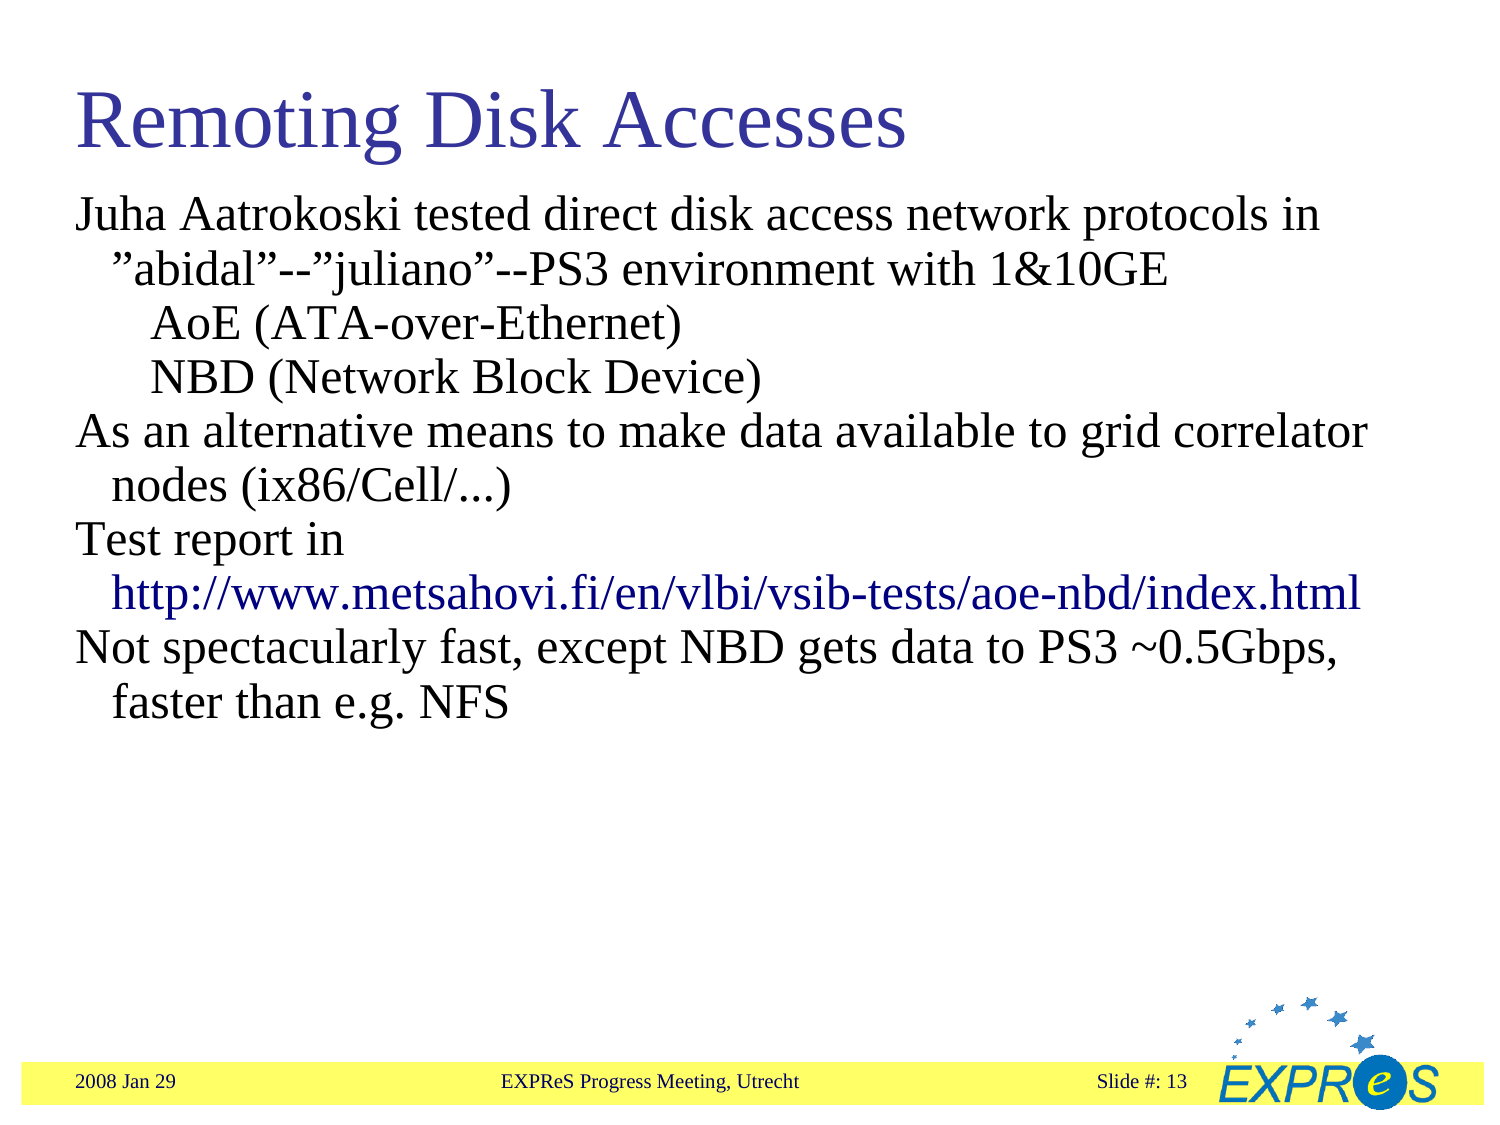

# Remoting Disk Accesses
Juha Aatrokoski tested direct disk access network protocols in ”abidal”--”juliano”--PS3 environment with 1&10GE
AoE (ATA-over-Ethernet)
NBD (Network Block Device)
As an alternative means to make data available to grid correlator nodes (ix86/Cell/...)
Test report in
http://www.metsahovi.fi/en/vlbi/vsib-tests/aoe-nbd/index.html
Not spectacularly fast, except NBD gets data to PS3 ~0.5Gbps, faster than e.g. NFS